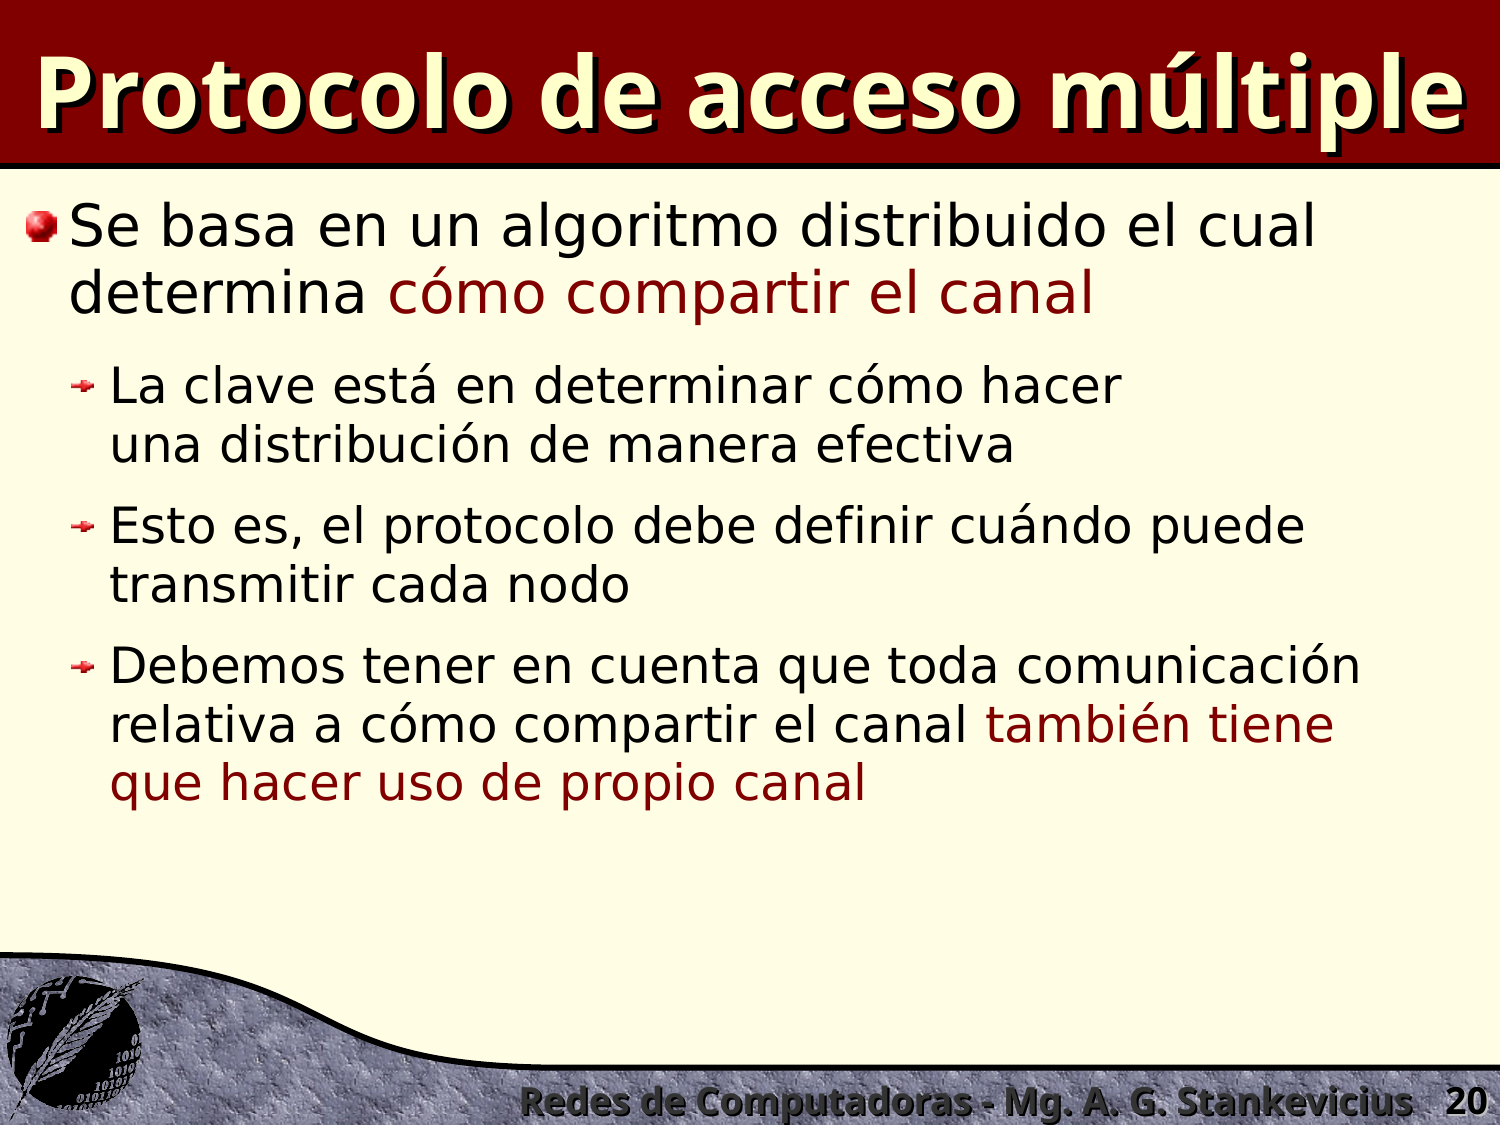

# Protocolo de acceso múltiple
Se basa en un algoritmo distribuido el cual determina cómo compartir el canal
La clave está en determinar cómo hacer
una distribución de manera efectiva
Esto es, el protocolo debe definir cuándo puede transmitir cada nodo
Debemos tener en cuenta que toda comunicación relativa a cómo compartir el canal también tiene
que hacer uso de propio canal
20